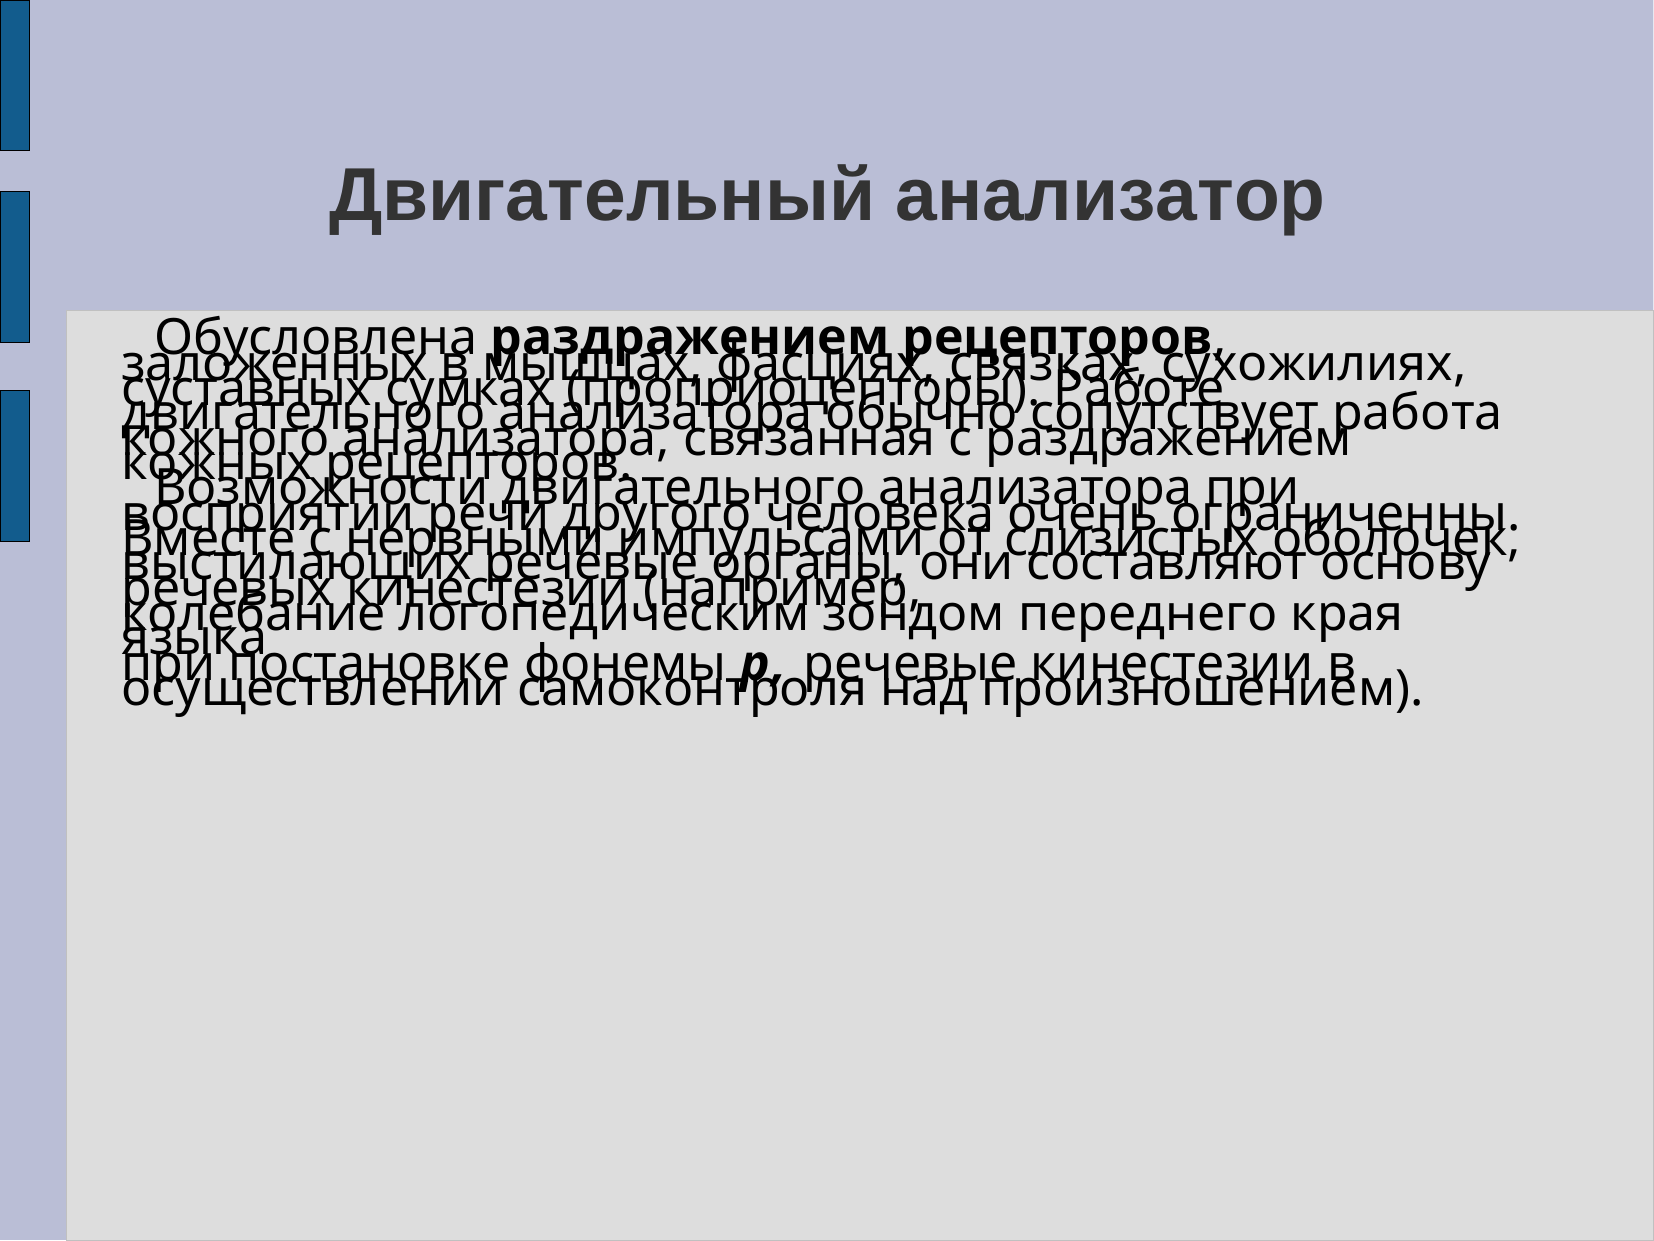

# Двигательный анализатор
Обусловлена раздражением рецепторов, заложенных в мышцах, фасциях, связках, сухожилиях, суставных сумках (проприоцепторы). Работе двигательного анализатора обычно сопутствует работа кожного анализатора, связанная с раздражением кожных рецепторов.
Возможности двигательного анализатора при восприятии речи другого человека очень ограниченны. Вместе с нервными импульсами от слизистых оболочек, выстилающих речевые органы, они составляют основу речевых кинестезии (например,
колебание логопедическим зондом переднего края языка
при постановке фонемы р, речевые кинестезии в осуществлении самоконтроля над произношением).